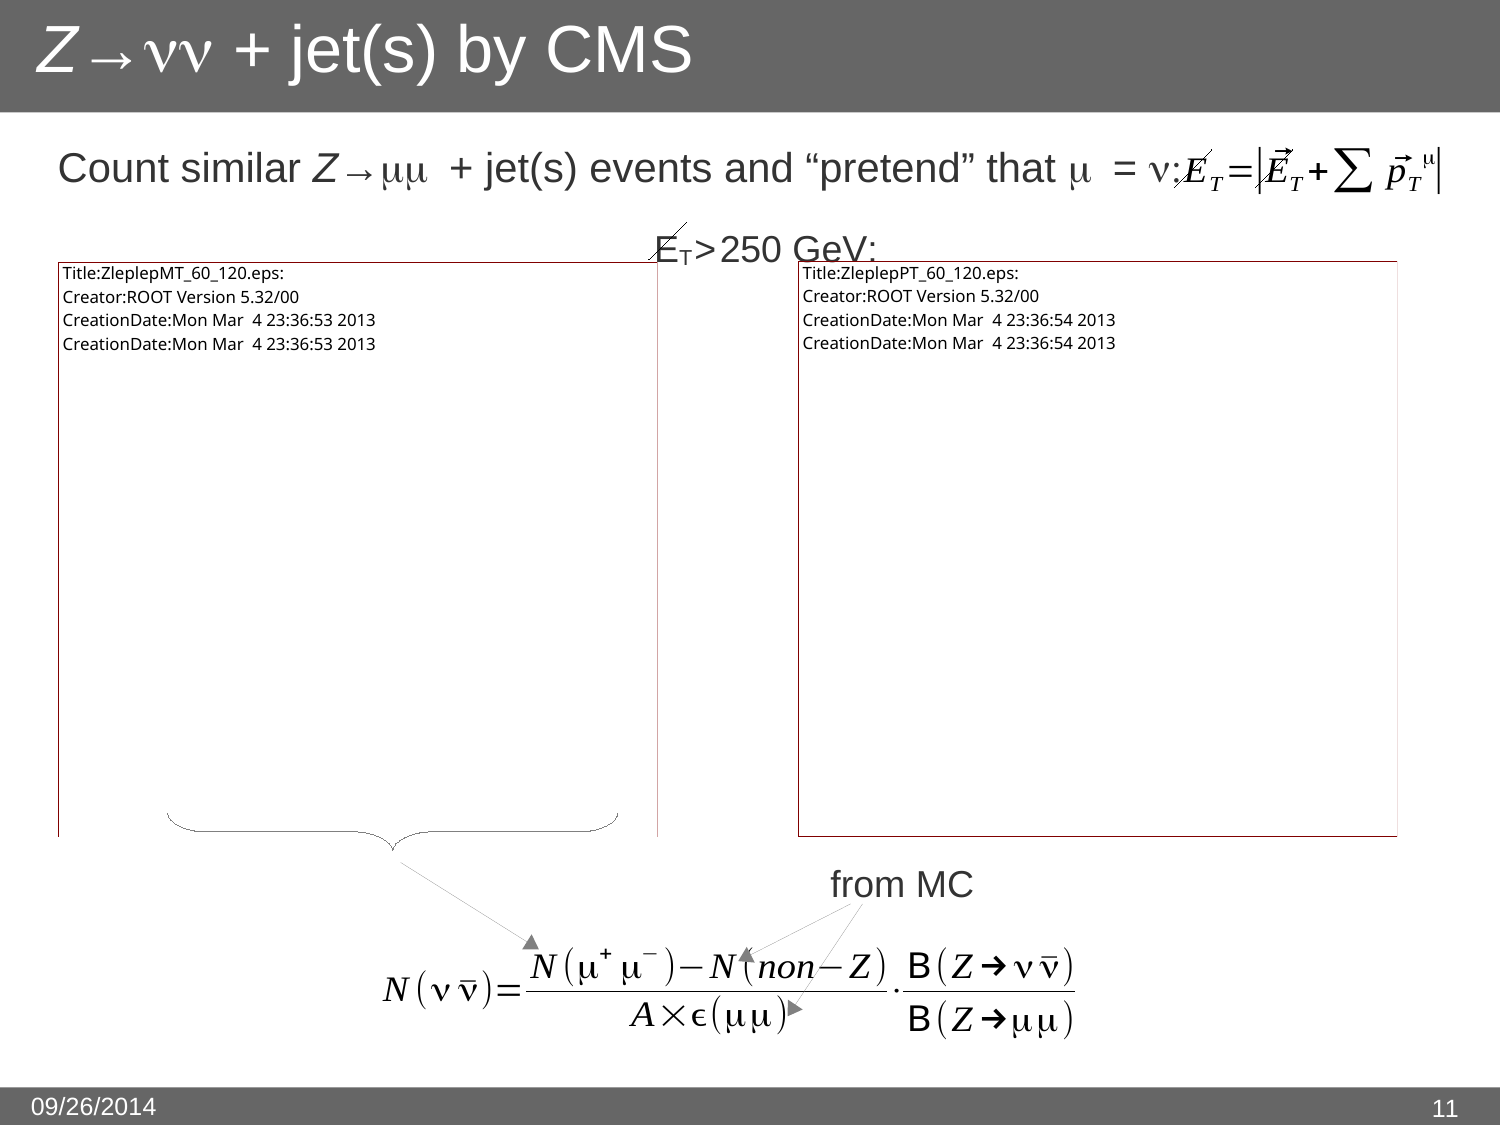

# Z→nn + jet(s) by CMS
Count similar Z→mm + jet(s) events and “pretend” that m = n:
ET > 250 GeV:
from MC